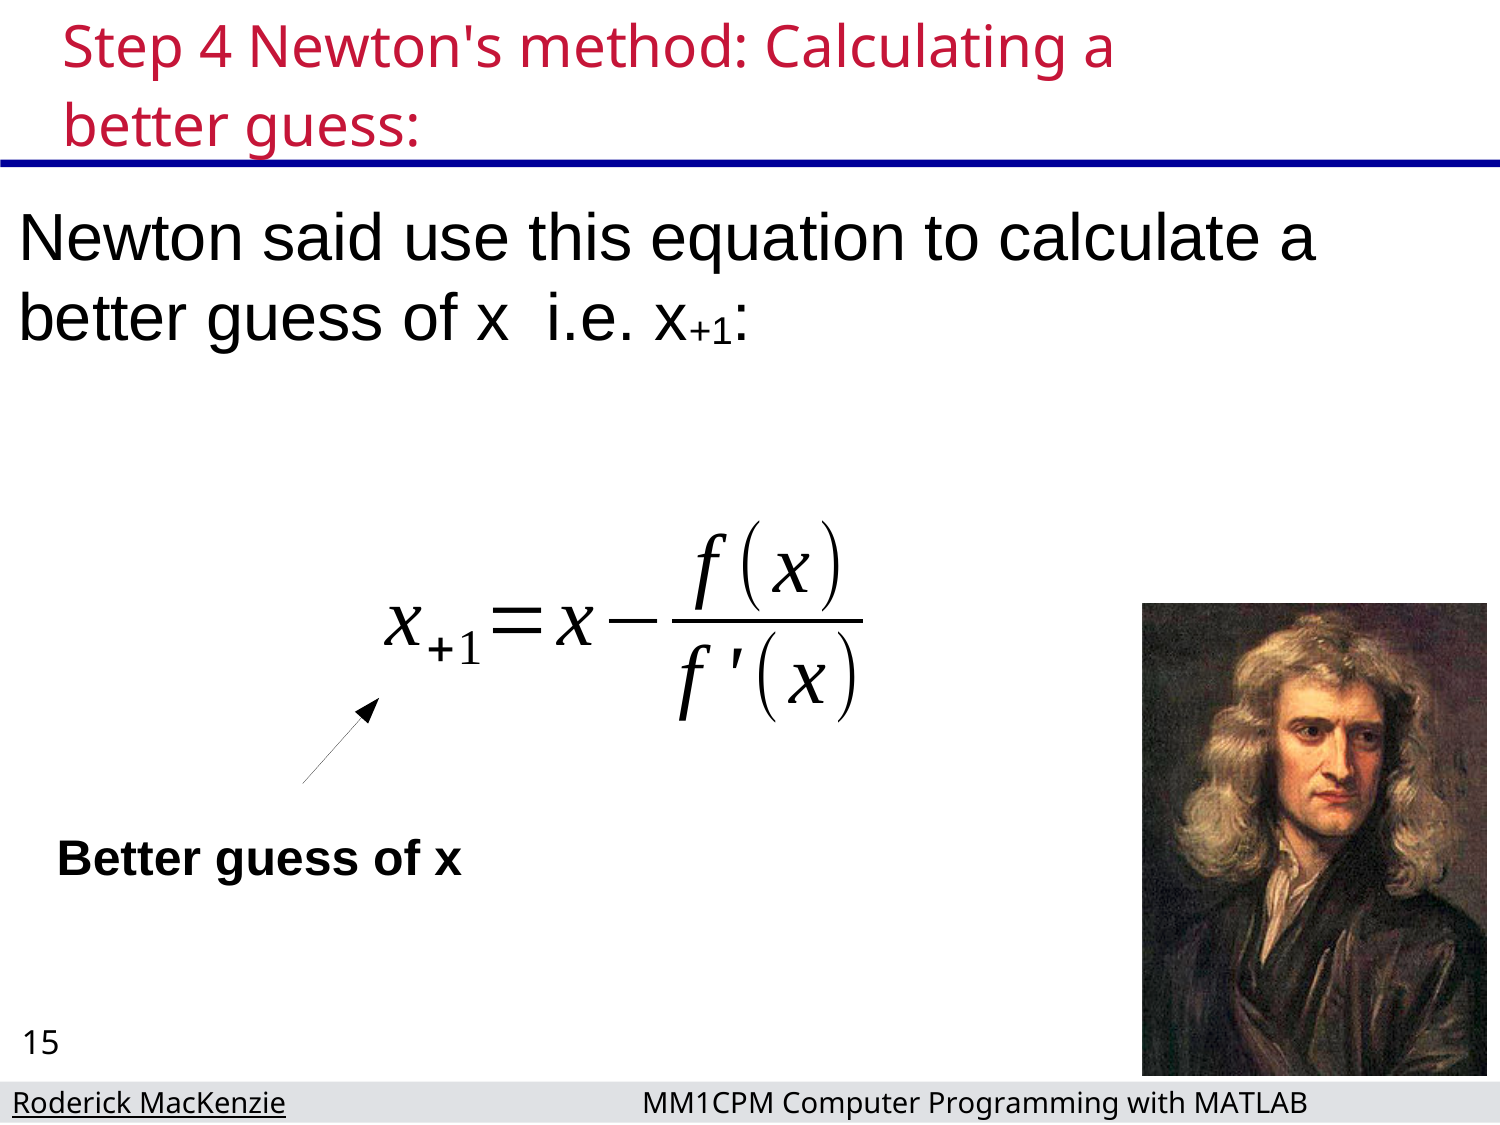

# Step 4 Newton's method: Calculating a better guess:
Newton said use this equation to calculate a better guess of x i.e. x+1:
Better guess of x